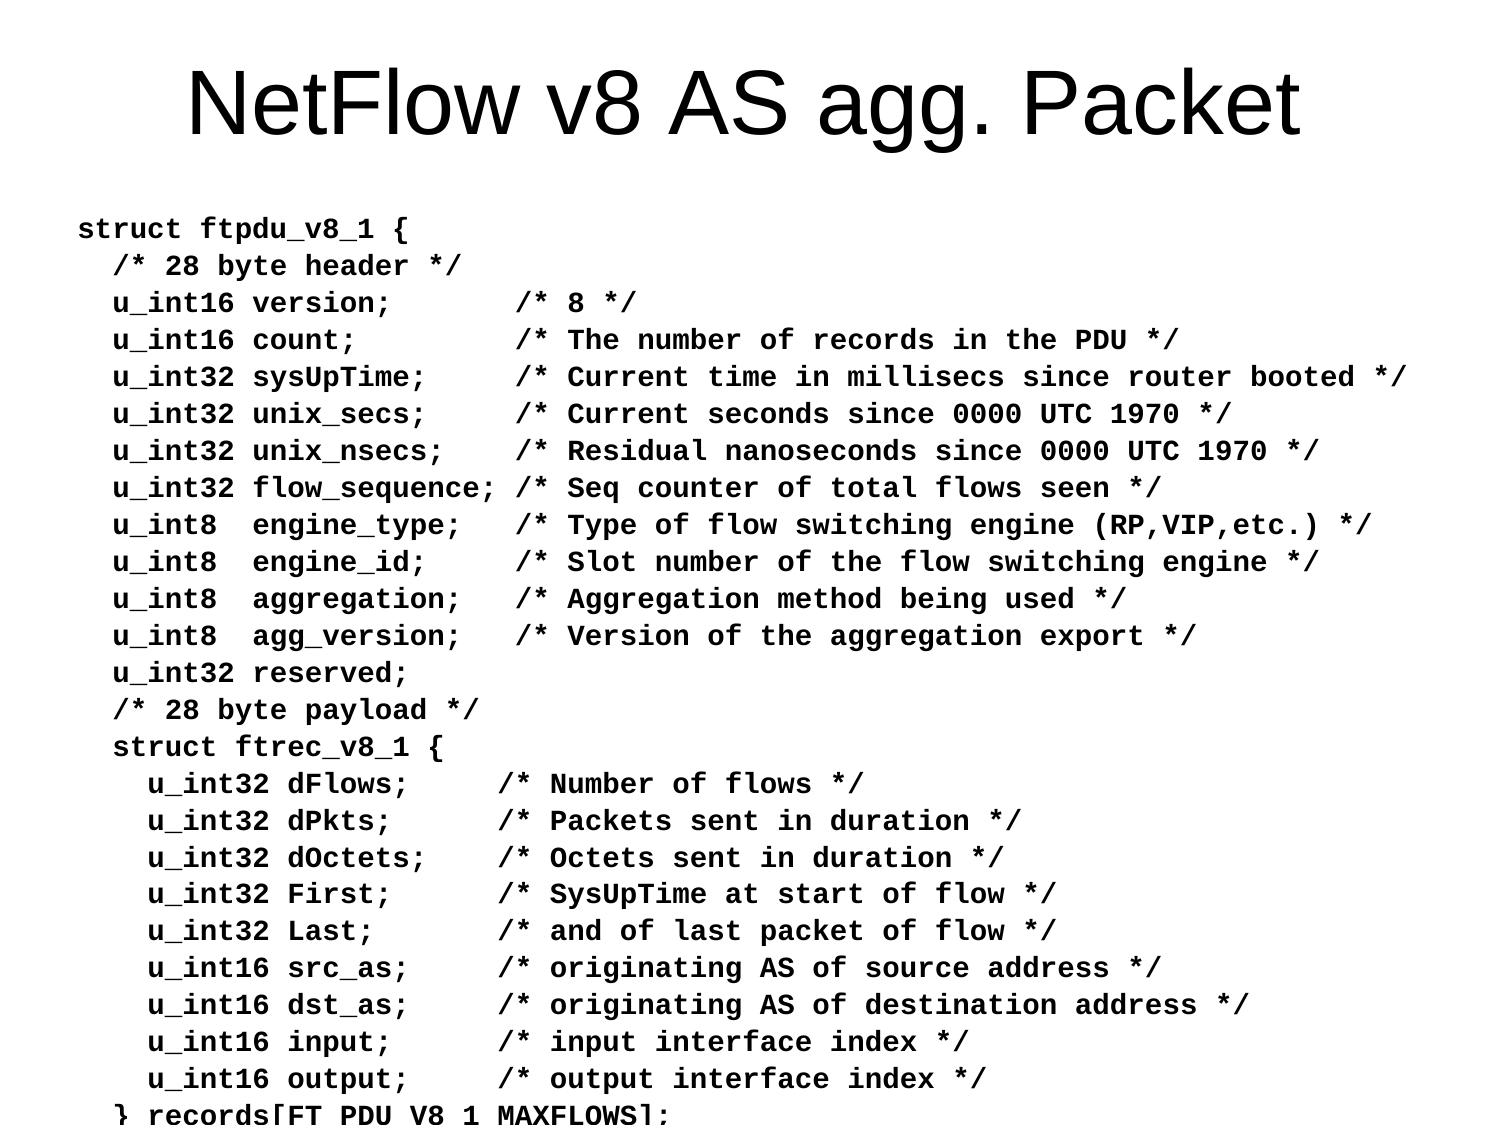

# NetFlow v8 AS agg. Packet
struct ftpdu_v8_1 {
 /* 28 byte header */
 u_int16 version; /* 8 */
 u_int16 count; /* The number of records in the PDU */
 u_int32 sysUpTime; /* Current time in millisecs since router booted */
 u_int32 unix_secs; /* Current seconds since 0000 UTC 1970 */
 u_int32 unix_nsecs; /* Residual nanoseconds since 0000 UTC 1970 */
 u_int32 flow_sequence; /* Seq counter of total flows seen */
 u_int8 engine_type; /* Type of flow switching engine (RP,VIP,etc.) */
 u_int8 engine_id; /* Slot number of the flow switching engine */
 u_int8 aggregation; /* Aggregation method being used */
 u_int8 agg_version; /* Version of the aggregation export */
 u_int32 reserved;
 /* 28 byte payload */
 struct ftrec_v8_1 {
 u_int32 dFlows; /* Number of flows */
 u_int32 dPkts; /* Packets sent in duration */
 u_int32 dOctets; /* Octets sent in duration */
 u_int32 First; /* SysUpTime at start of flow */
 u_int32 Last; /* and of last packet of flow */
 u_int16 src_as; /* originating AS of source address */
 u_int16 dst_as; /* originating AS of destination address */
 u_int16 input; /* input interface index */
 u_int16 output; /* output interface index */
 } records[FT_PDU_V8_1_MAXFLOWS];
};